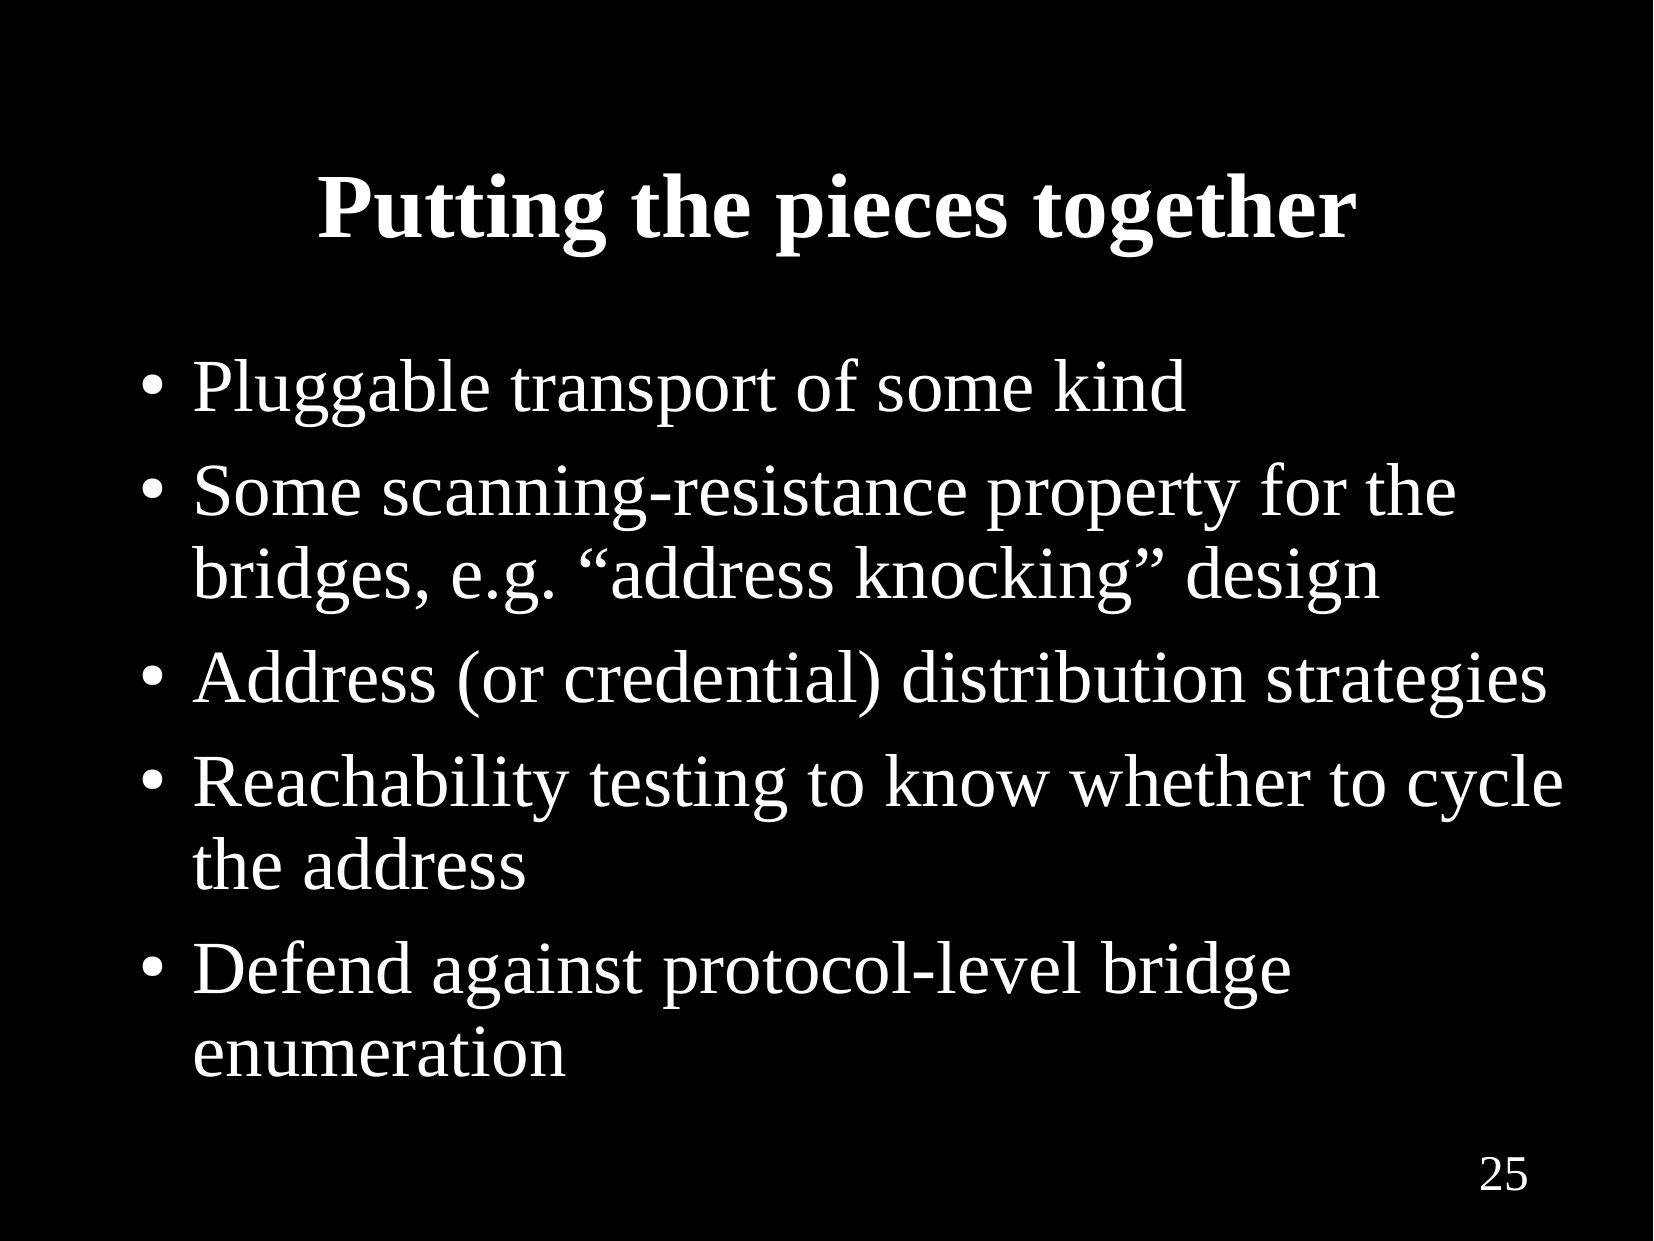

# Putting the pieces together
Pluggable transport of some kind
Some scanning-resistance property for the bridges, e.g. “address knocking” design
Address (or credential) distribution strategies
Reachability testing to know whether to cycle the address
Defend against protocol-level bridge enumeration